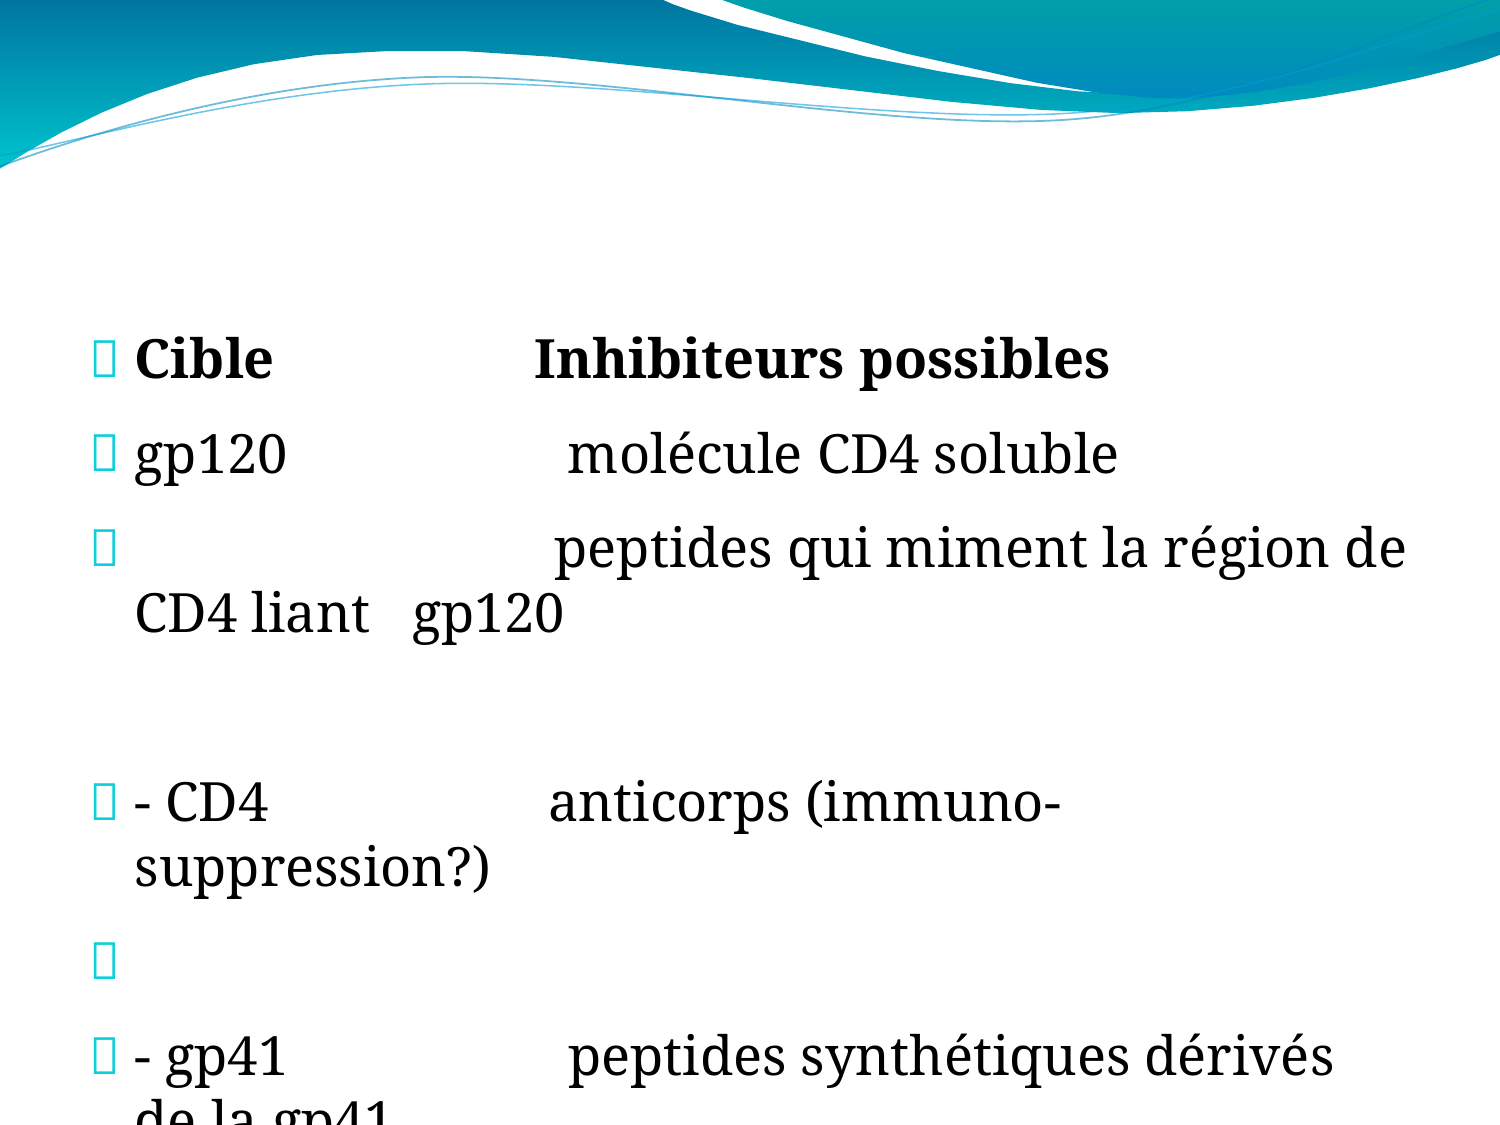

#
Cible	 Inhibiteurs possibles
gp120 molécule CD4 soluble
 peptides qui miment la région de CD4 liant gp120
- CD4 anticorps (immuno-suppression?)
- gp41 peptides synthétiques dérivés de la gp41